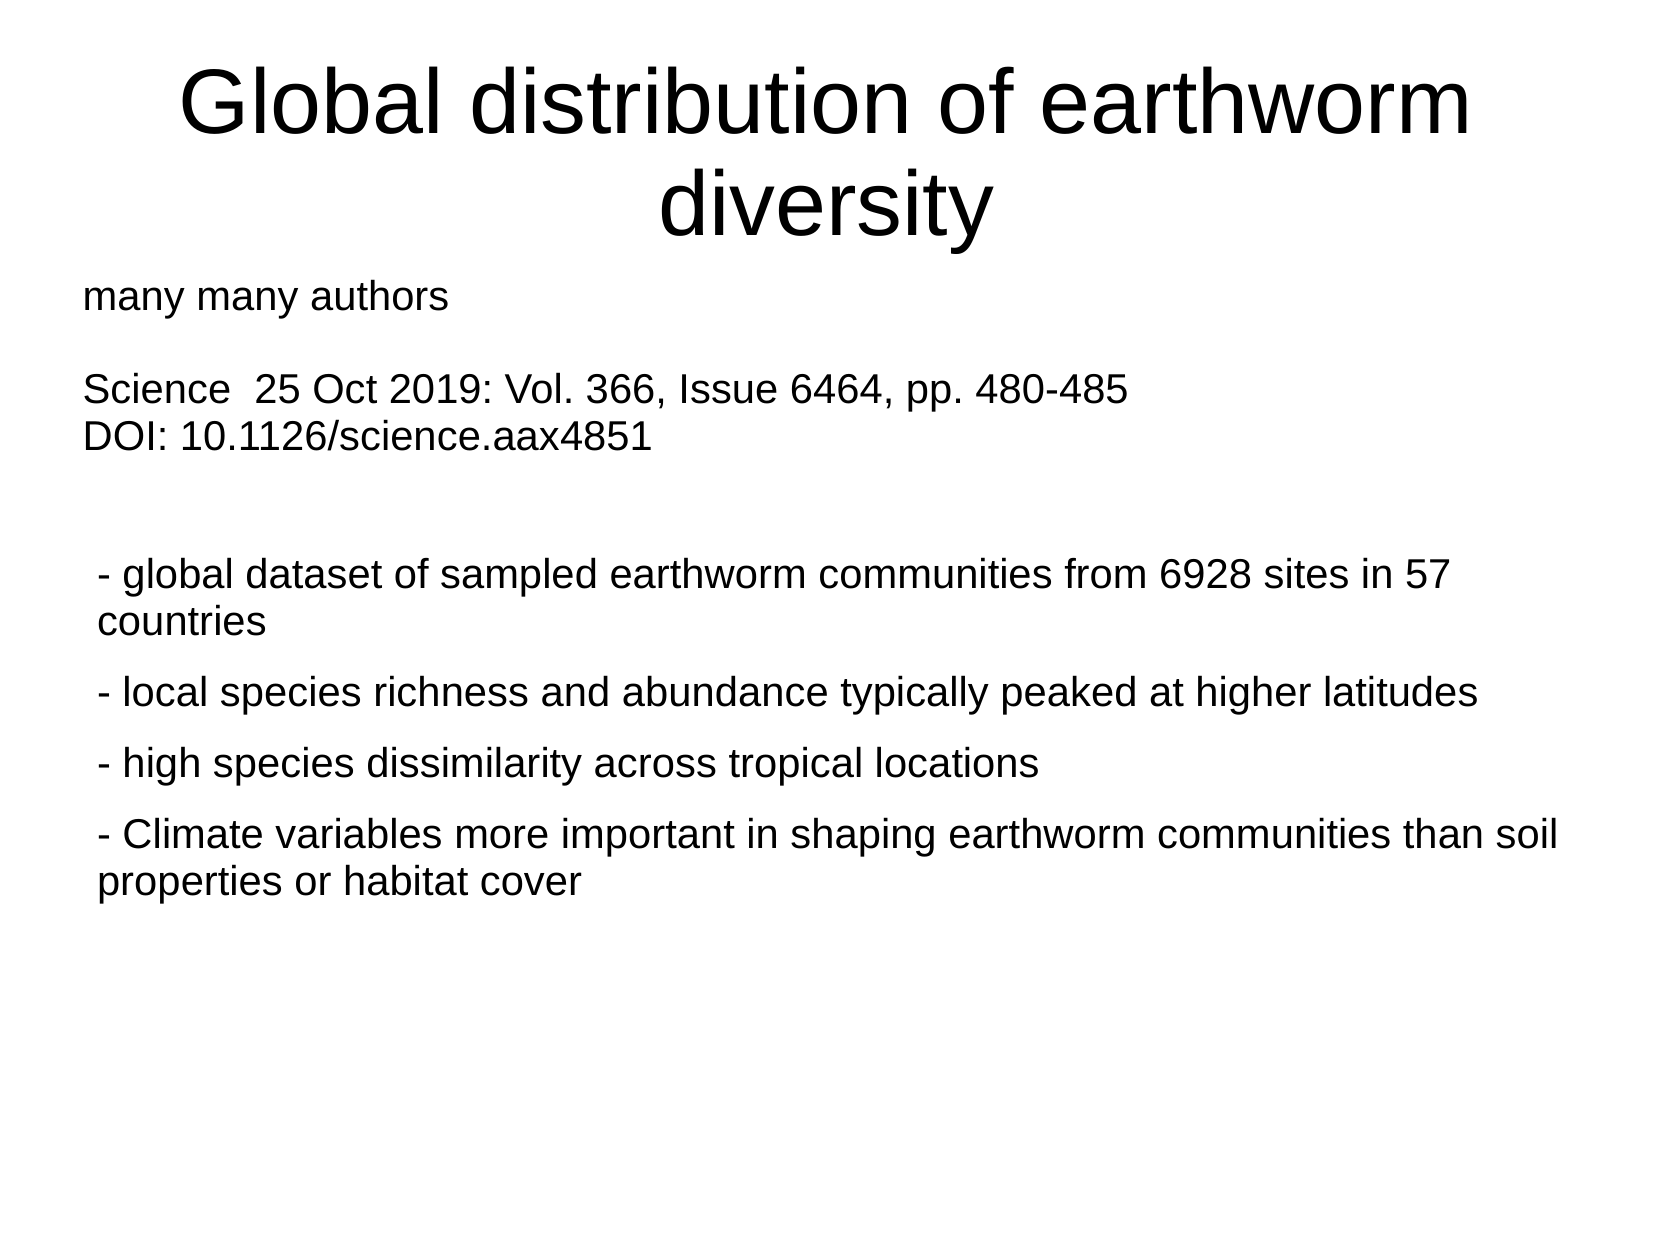

# Global distribution of earthworm diversity
many many authors
Science 25 Oct 2019: Vol. 366, Issue 6464, pp. 480-485
DOI: 10.1126/science.aax4851
- global dataset of sampled earthworm communities from 6928 sites in 57 countries
- local species richness and abundance typically peaked at higher latitudes
- high species dissimilarity across tropical locations
- Climate variables more important in shaping earthworm communities than soil properties or habitat cover